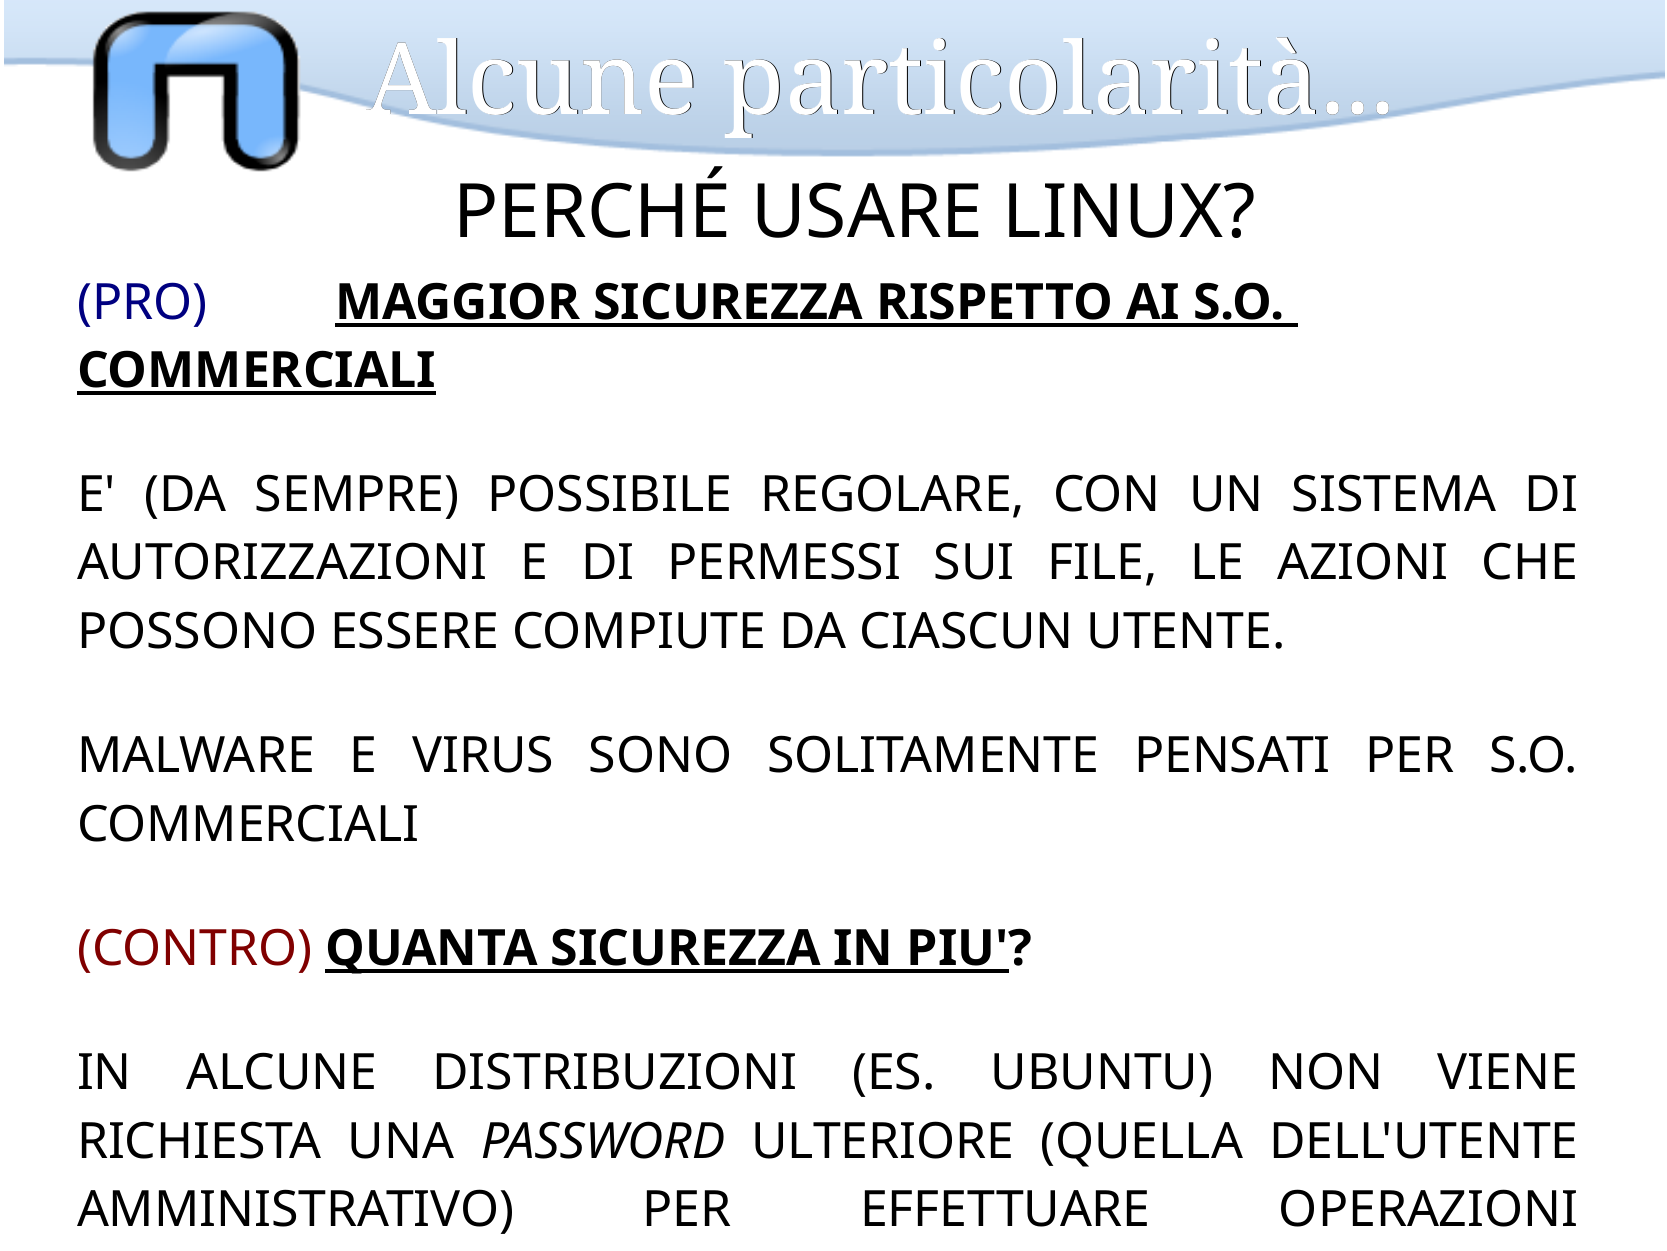

Alcune particolarità...
# PERCHÉ USARE LINUX?
(PRO) 	 MAGGIOR SICUREZZA RISPETTO AI S.O. 		 COMMERCIALI
E' (DA SEMPRE) POSSIBILE REGOLARE, CON UN SISTEMA DI AUTORIZZAZIONI E DI PERMESSI SUI FILE, LE AZIONI CHE POSSONO ESSERE COMPIUTE DA CIASCUN UTENTE.
MALWARE E VIRUS SONO SOLITAMENTE PENSATI PER S.O. COMMERCIALI
(CONTRO) QUANTA SICUREZZA IN PIU'?
IN ALCUNE DISTRIBUZIONI (ES. UBUNTU) NON VIENE RICHIESTA UNA PASSWORD ULTERIORE (QUELLA DELL'UTENTE AMMINISTRATIVO) PER EFFETTUARE OPERAZIONI POTENZIALMENTE DANNOSE.